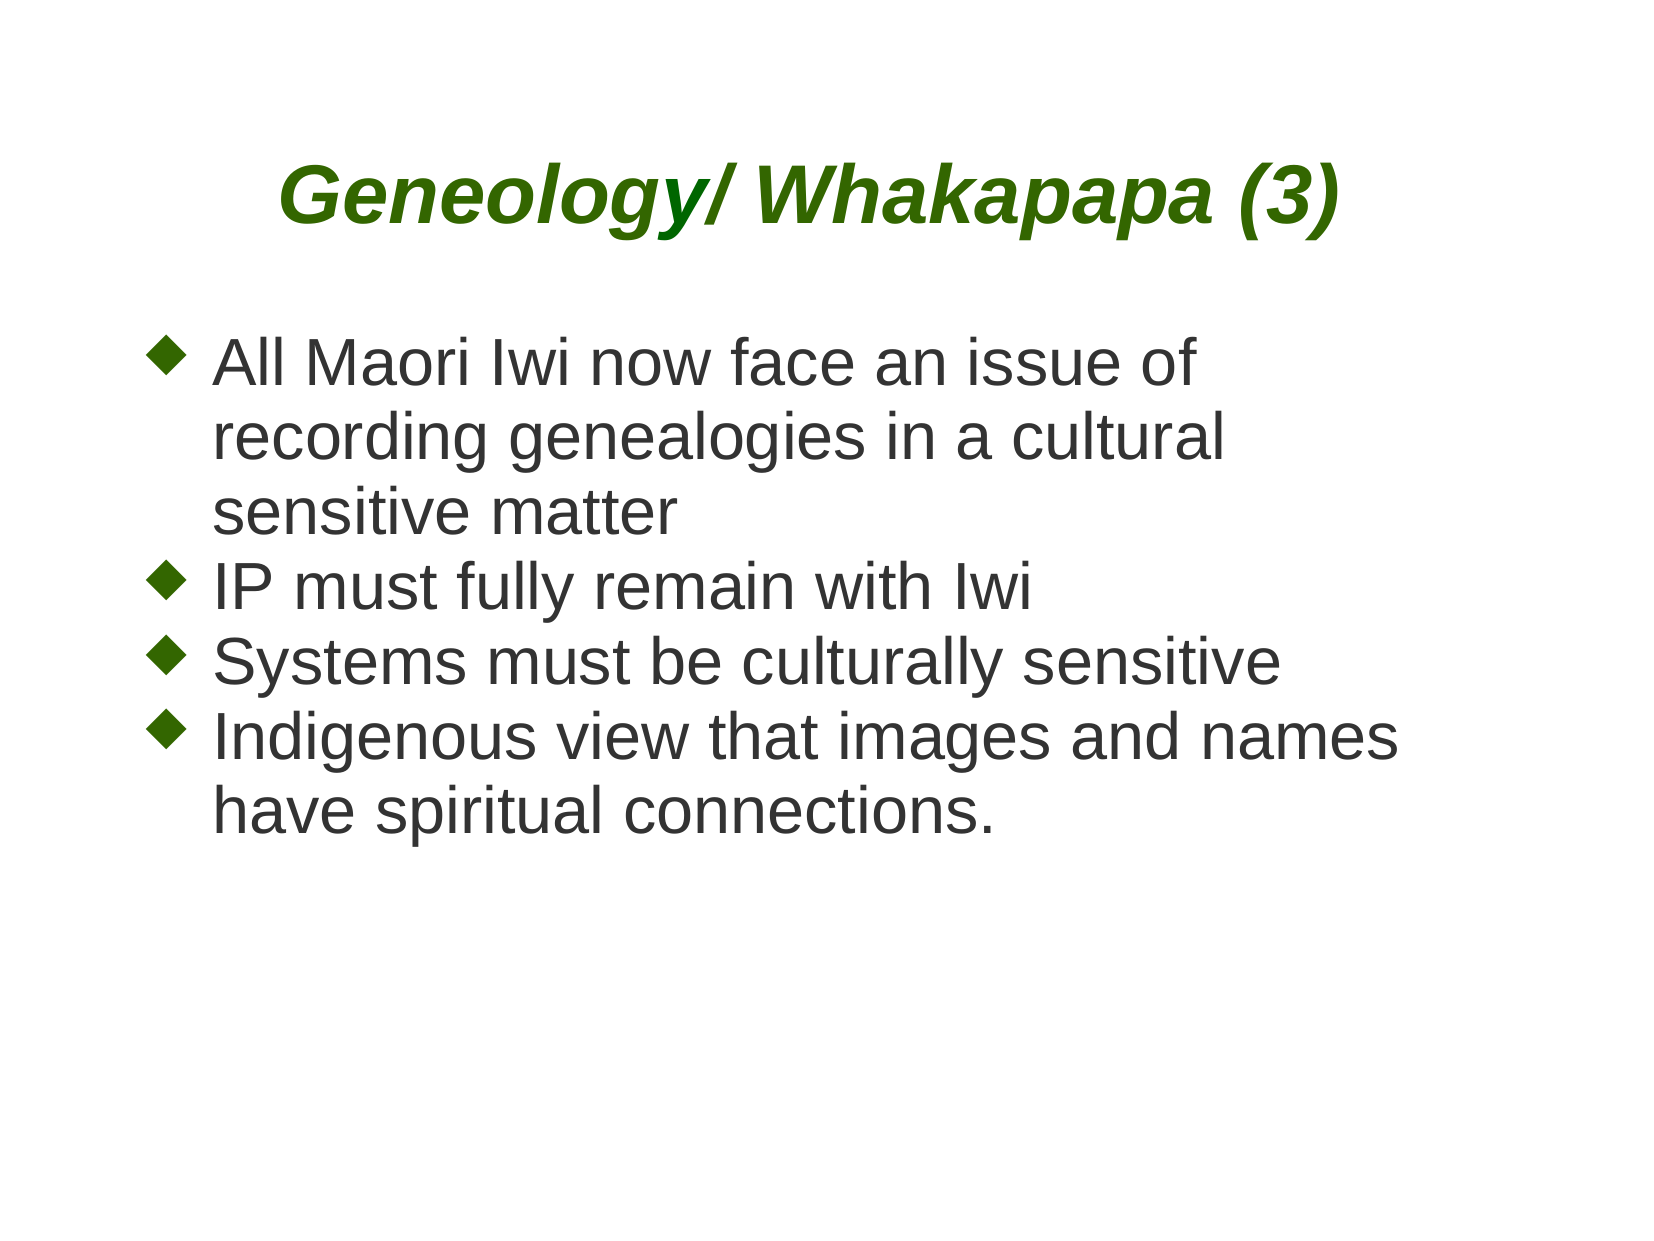

# Geneology/ Whakapapa (3)
All Maori Iwi now face an issue of recording genealogies in a cultural sensitive matter
IP must fully remain with Iwi
Systems must be culturally sensitive
Indigenous view that images and names have spiritual connections.